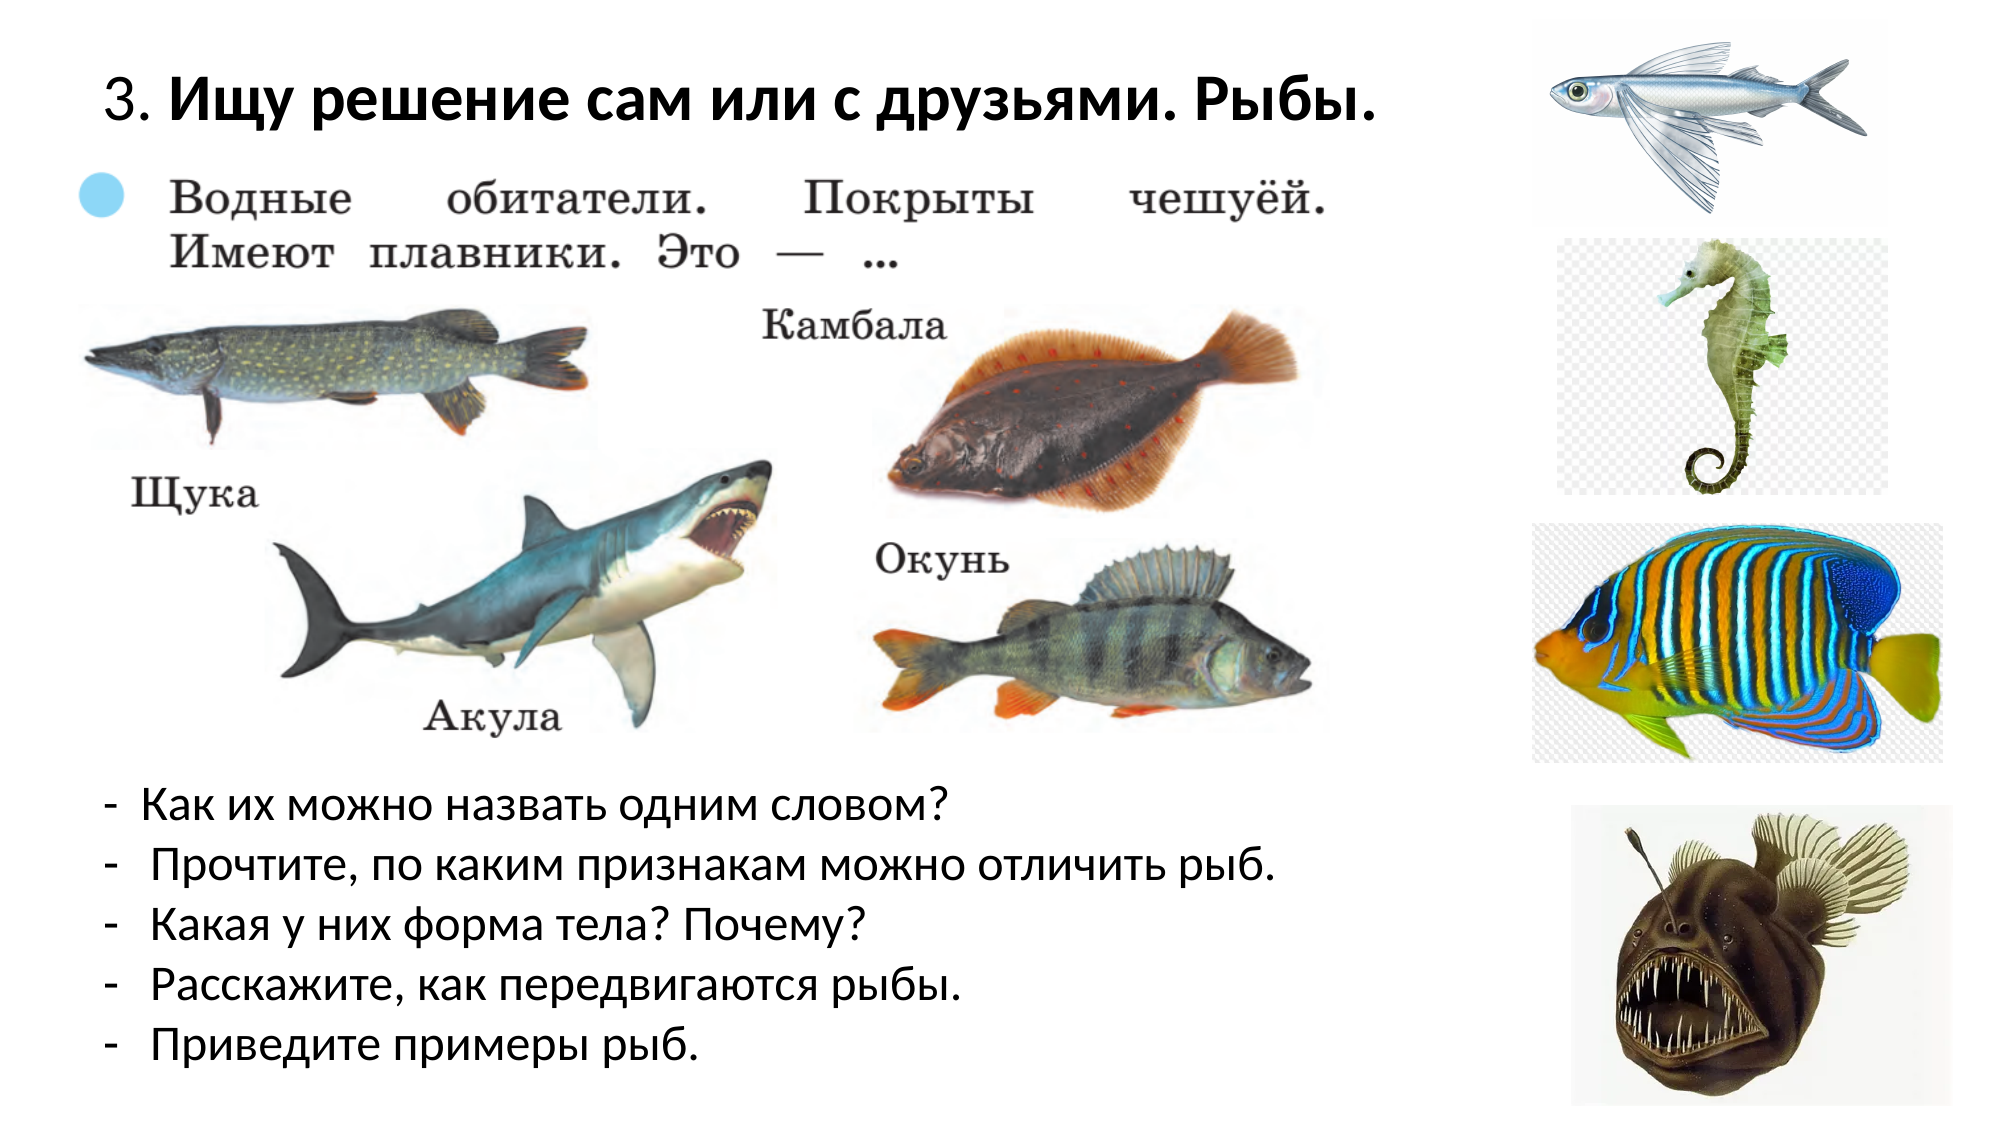

3. Ищу решение сам или с друзьями. Рыбы.
- Как их можно назвать одним словом?
Прочтите, по каким признакам можно отличить рыб.
Какая у них форма тела? Почему?
Расскажите, как передвигаются рыбы.
Приведите примеры рыб.